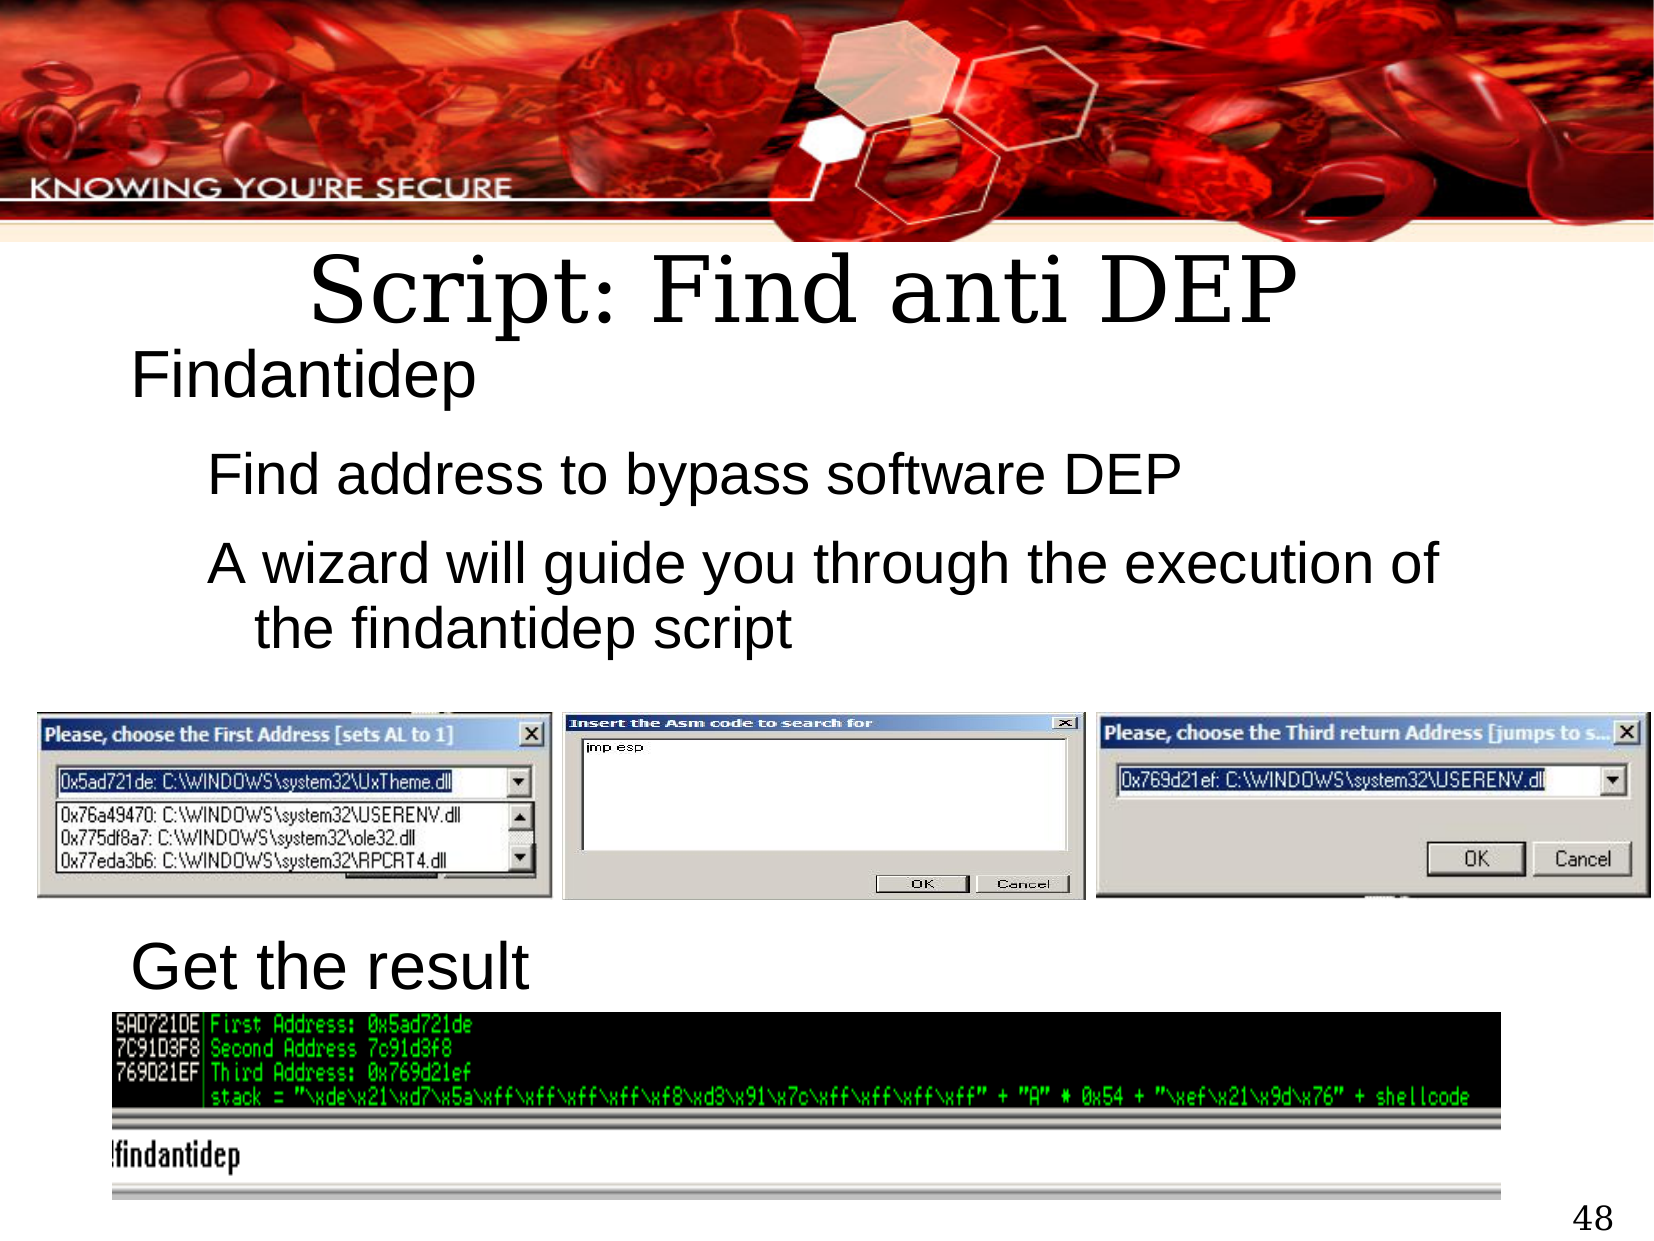

# Script: Find anti DEP
Findantidep
Find address to bypass software DEP
A wizard will guide you through the execution of the findantidep script
Get the result